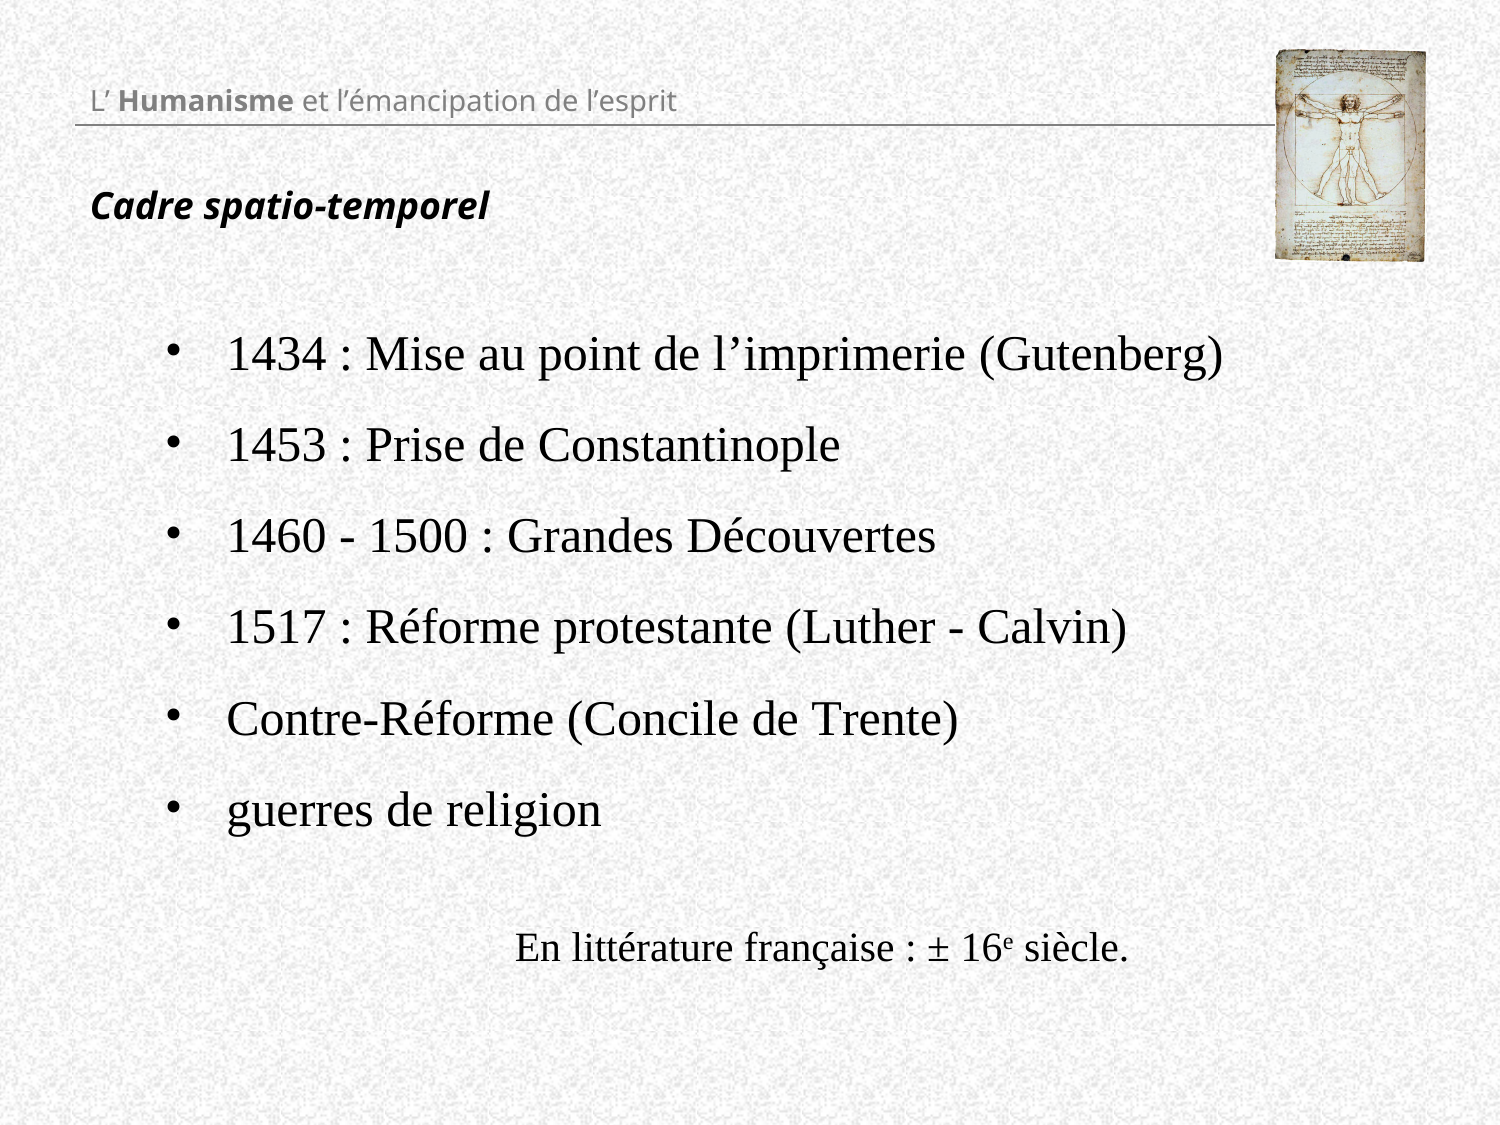

L’ Humanisme et l’émancipation de l’esprit
Cadre spatio-temporel
1434 : Mise au point de l’imprimerie (Gutenberg)
1453 : Prise de Constantinople
1460 - 1500 : Grandes Découvertes
1517 : Réforme protestante (Luther - Calvin)
Contre-Réforme (Concile de Trente)
guerres de religion
En littérature française : ± 16e siècle.